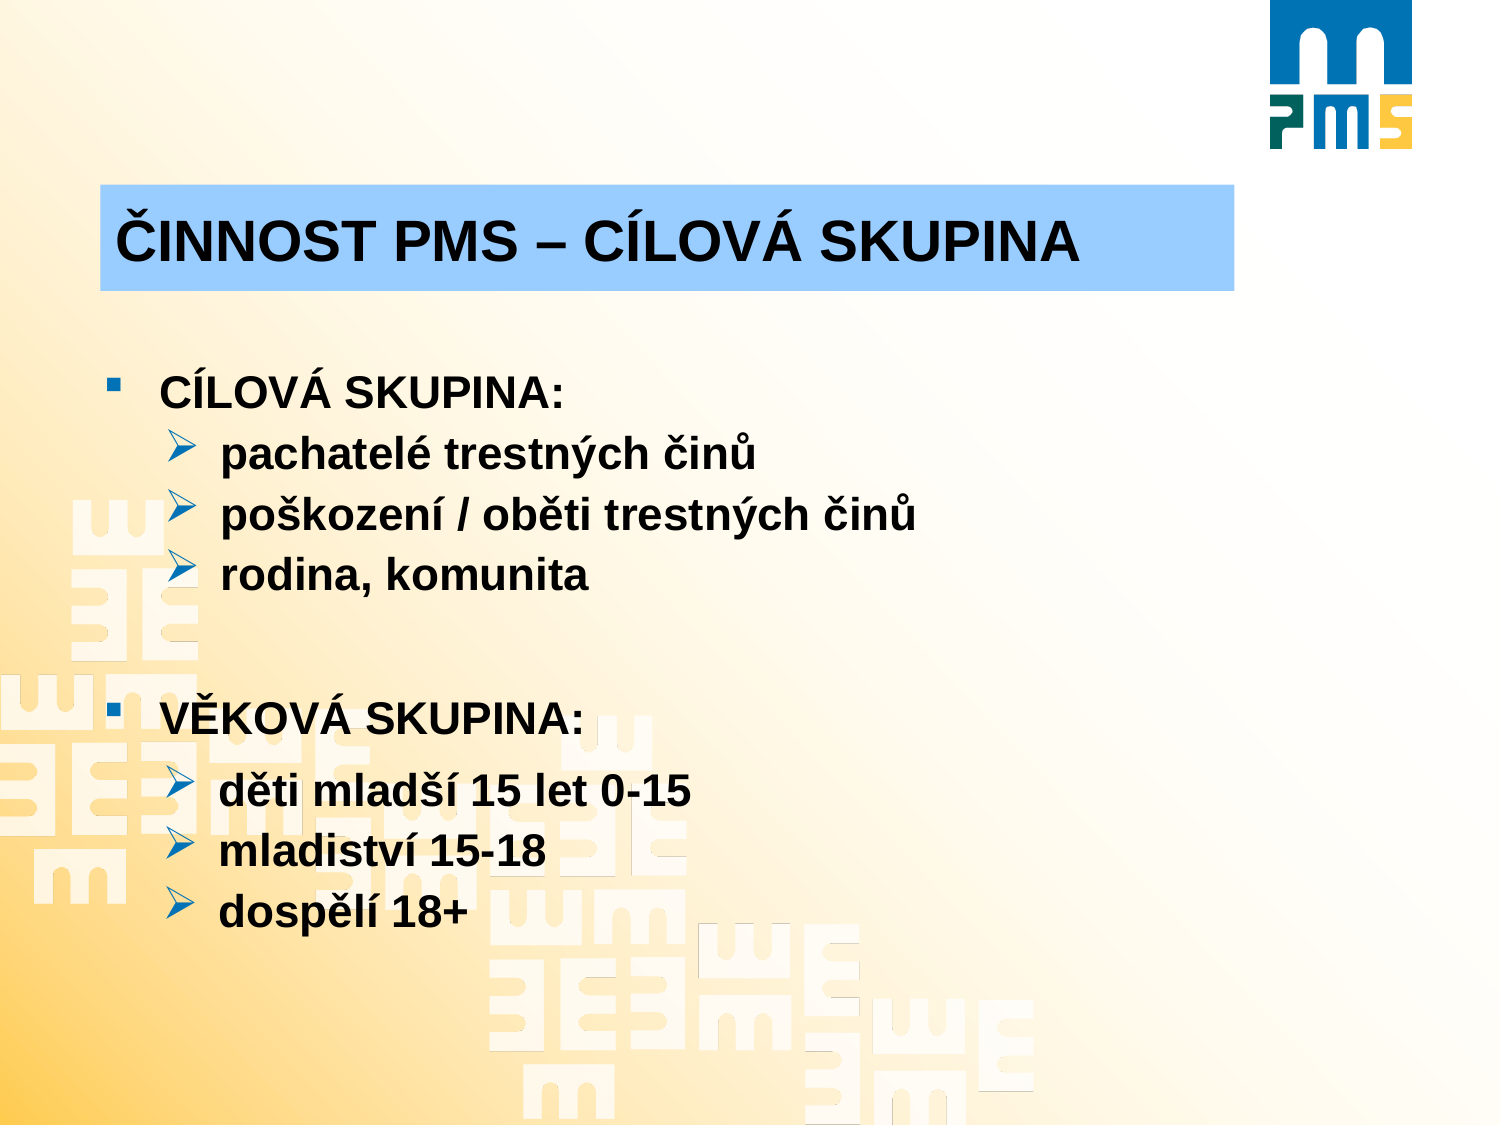

# ČINNOST PMS – CÍLOVÁ SKUPINA
CÍLOVÁ SKUPINA:
pachatelé trestných činů
poškození / oběti trestných činů
rodina, komunita
VĚKOVÁ SKUPINA:
děti mladší 15 let 0-15
mladiství 15-18
dospělí 18+